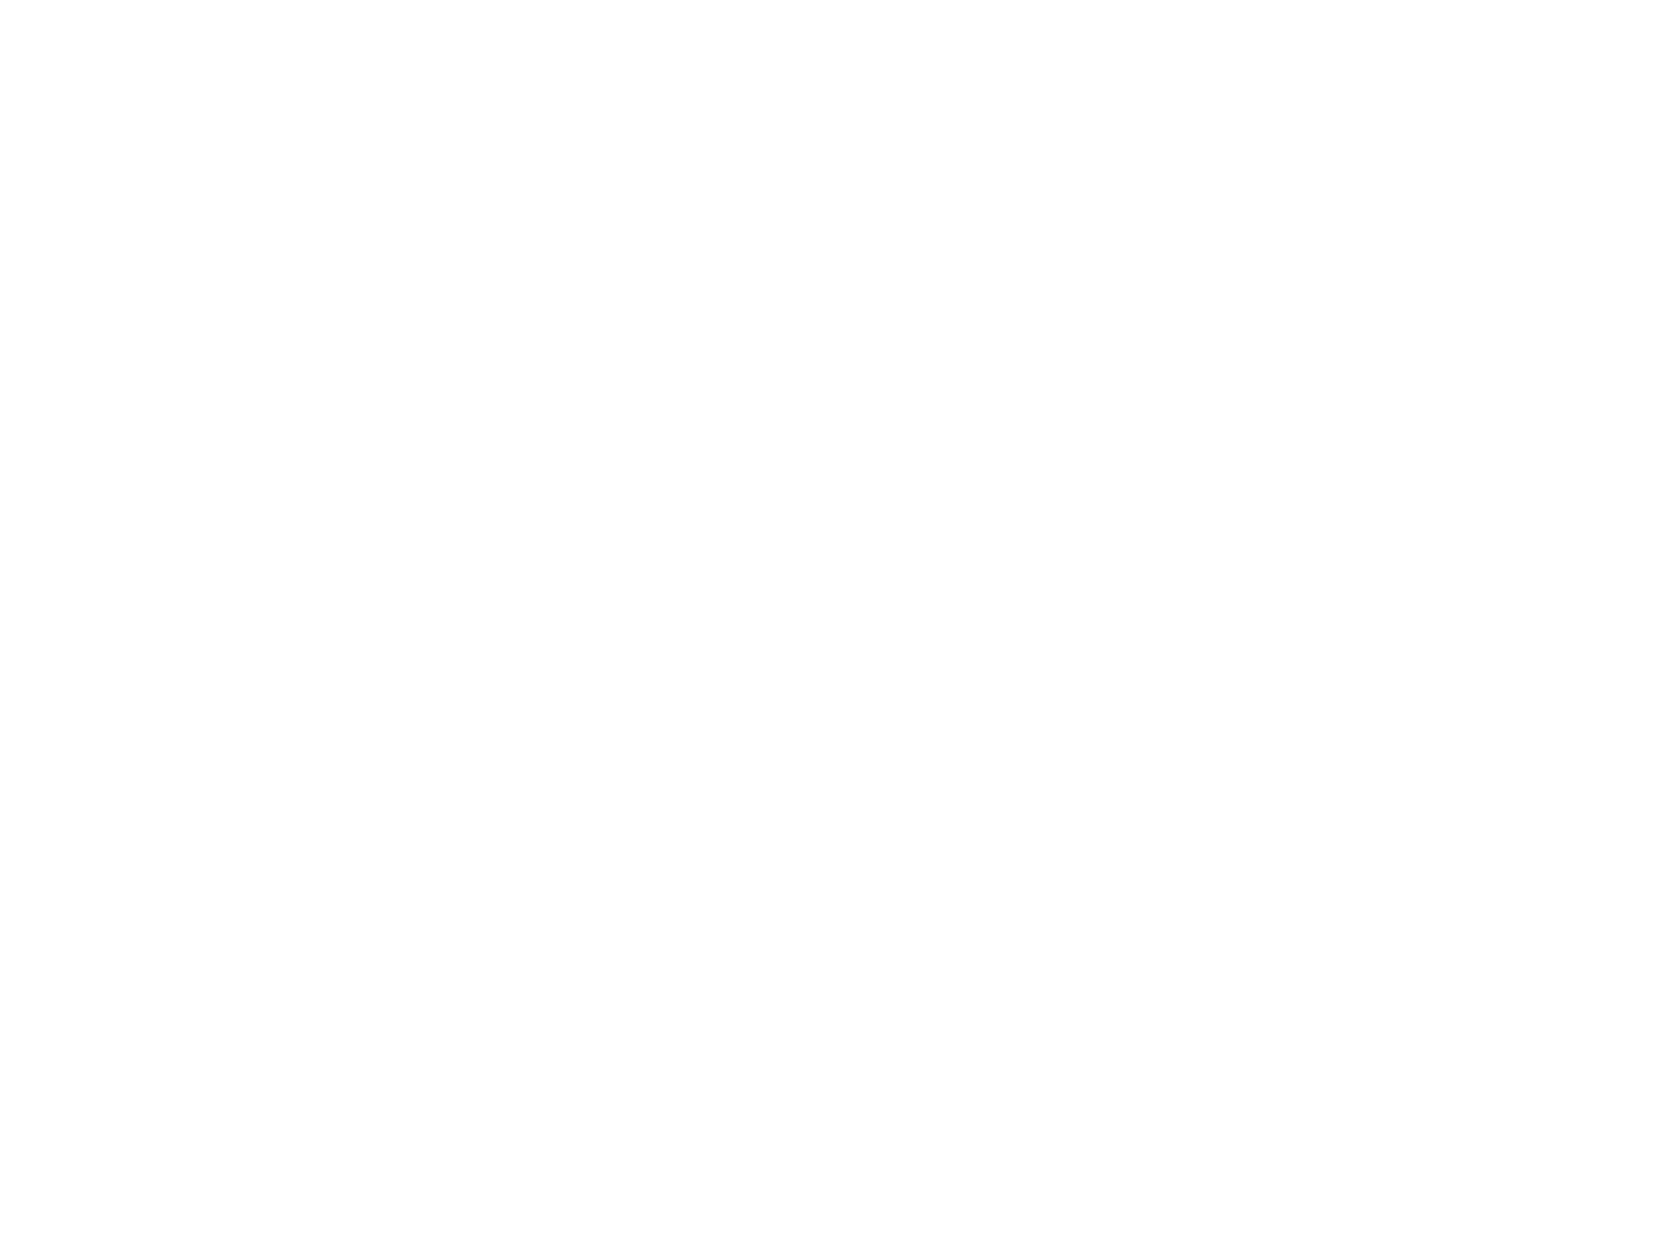

# Wemos D1 mini sensor and actuator shields (2)
temperature and humidity
sensor
data logger and RTC
buzzer
Triple base
prototype board